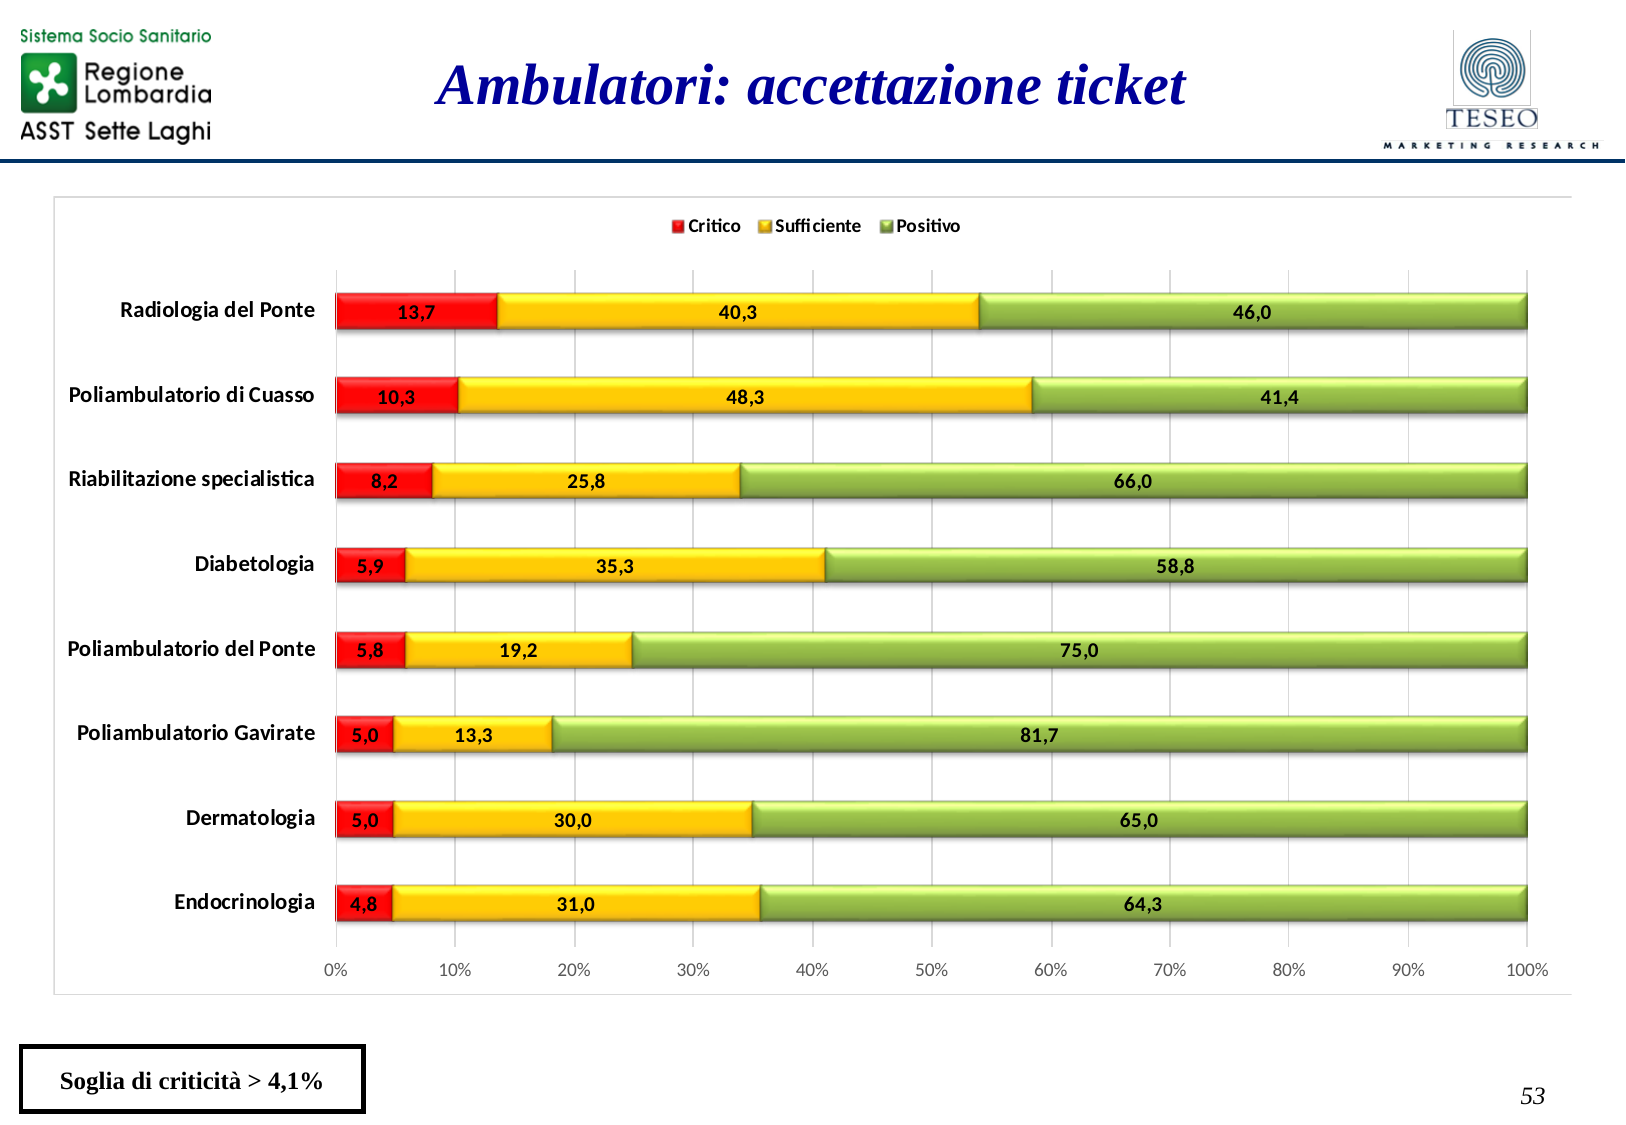

Ambulatori: accettazione ticket
Soglia di criticità > 4,1%